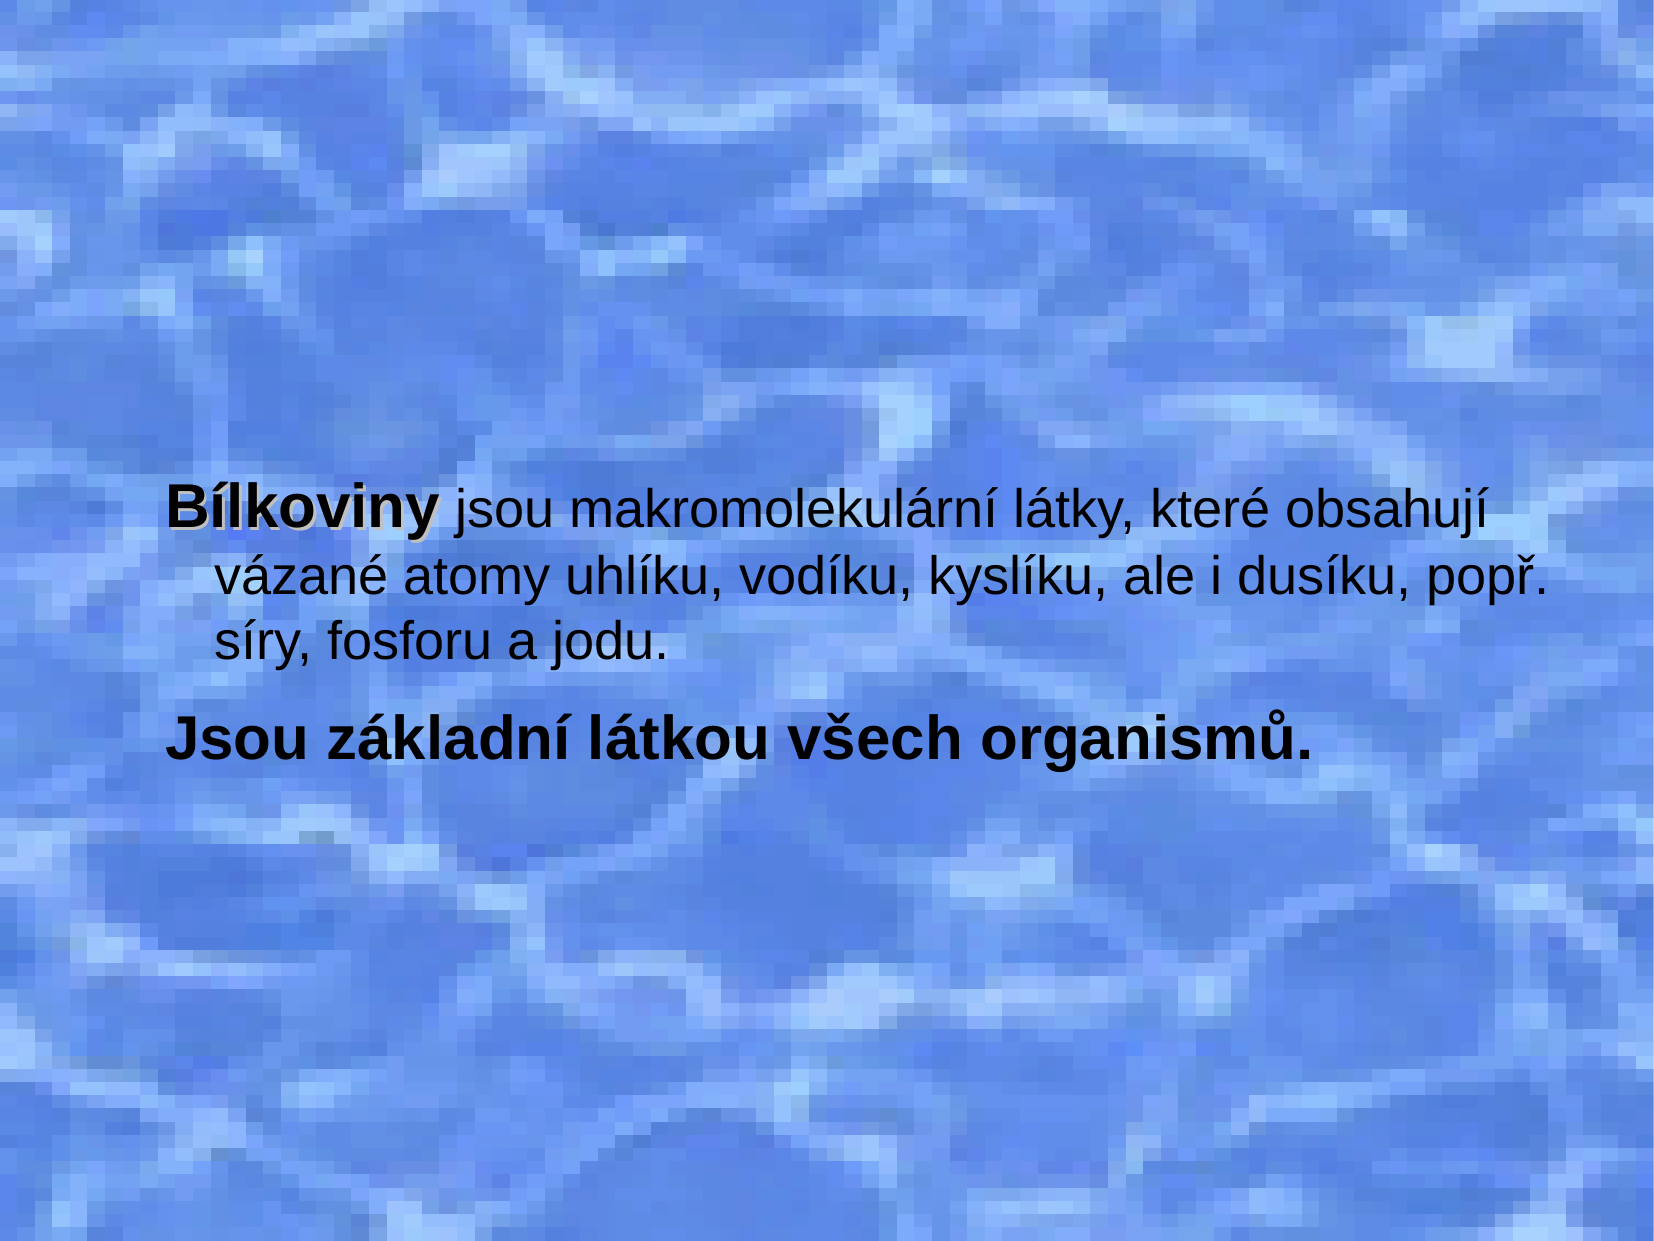

# Bílkoviny jsou makromolekulární látky, které obsahují vázané atomy uhlíku, vodíku, kyslíku, ale i dusíku, popř. síry, fosforu a jodu.
Jsou základní látkou všech organismů.